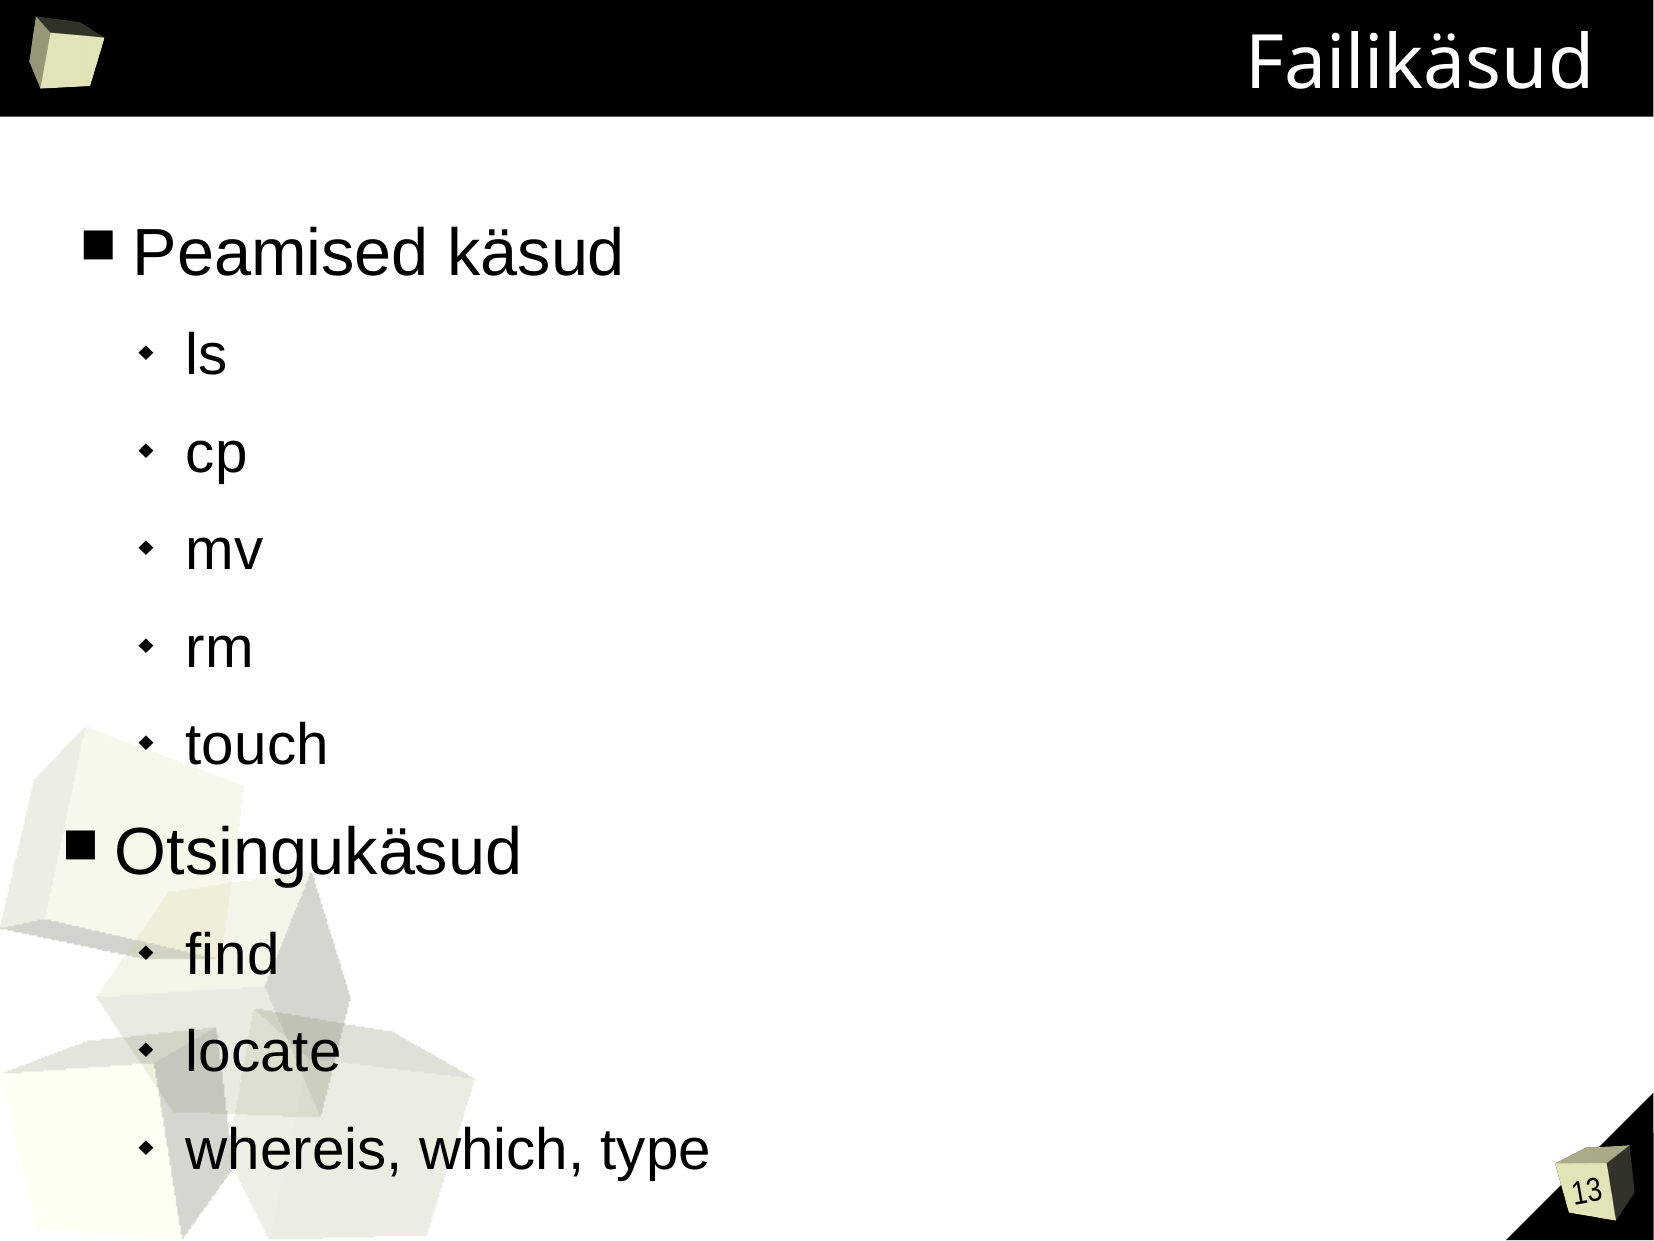

# Failikäsud
Peamised käsud
ls
cp
mv
rm
touch
Otsingukäsud
find
locate
whereis, which, type